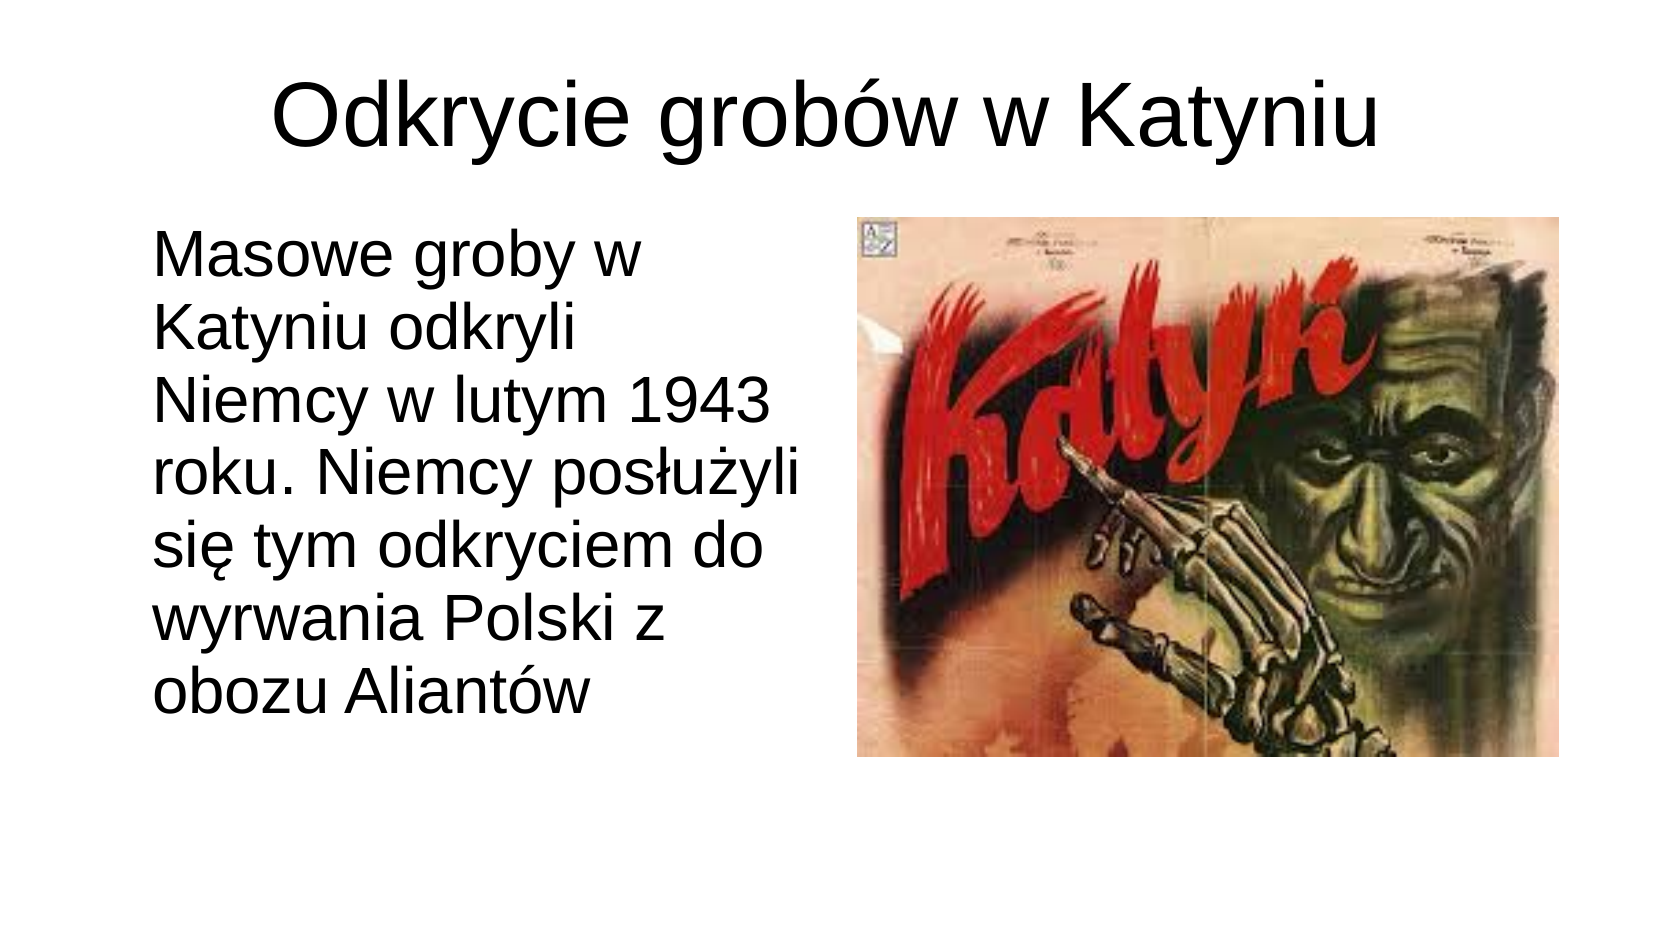

# Odkrycie grobów w Katyniu
Masowe groby w Katyniu odkryli Niemcy w lutym 1943 roku. Niemcy posłużyli się tym odkryciem do wyrwania Polski z obozu Aliantów